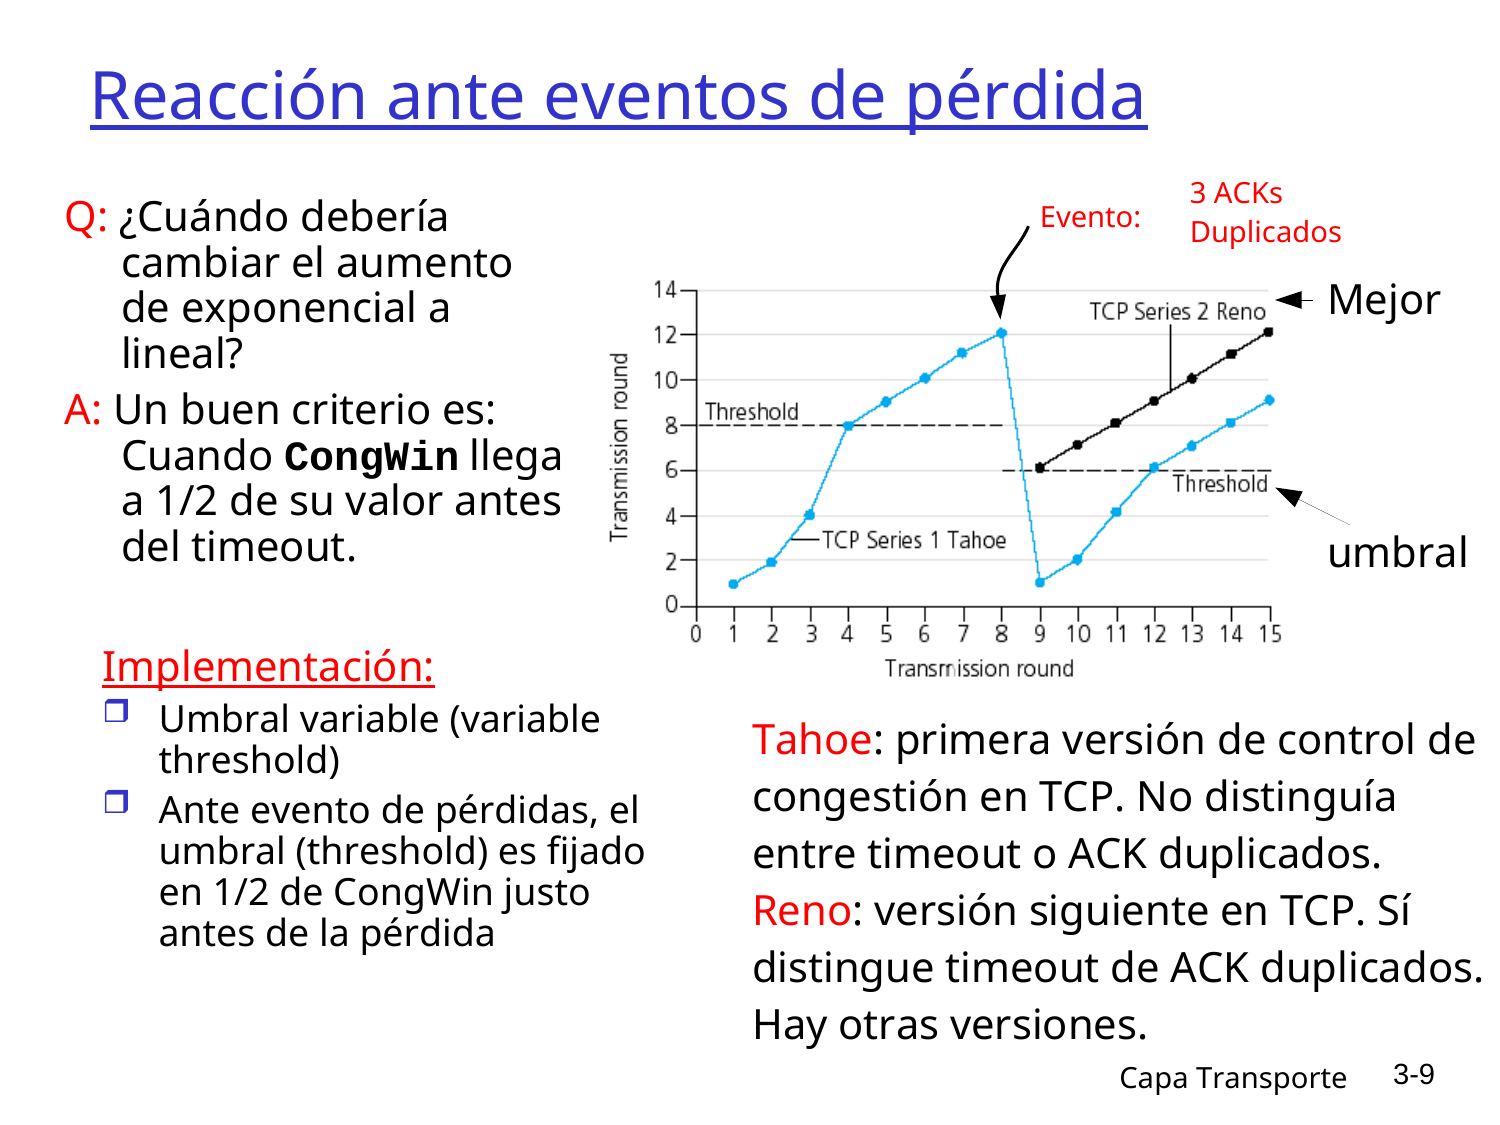

# Reacción ante eventos de pérdida
3 ACKs
Duplicados
Q: ¿Cuándo debería cambiar el aumento de exponencial a lineal?
A: Un buen criterio es: Cuando CongWin llega a 1/2 de su valor antes del timeout.
Evento:
Mejor
umbral
Implementación:
Umbral variable (variable threshold)
Ante evento de pérdidas, el umbral (threshold) es fijado en 1/2 de CongWin justo antes de la pérdida
Tahoe: primera versión de control de congestión en TCP. No distinguía entre timeout o ACK duplicados.
Reno: versión siguiente en TCP. Sí distingue timeout de ACK duplicados. Hay otras versiones.
9